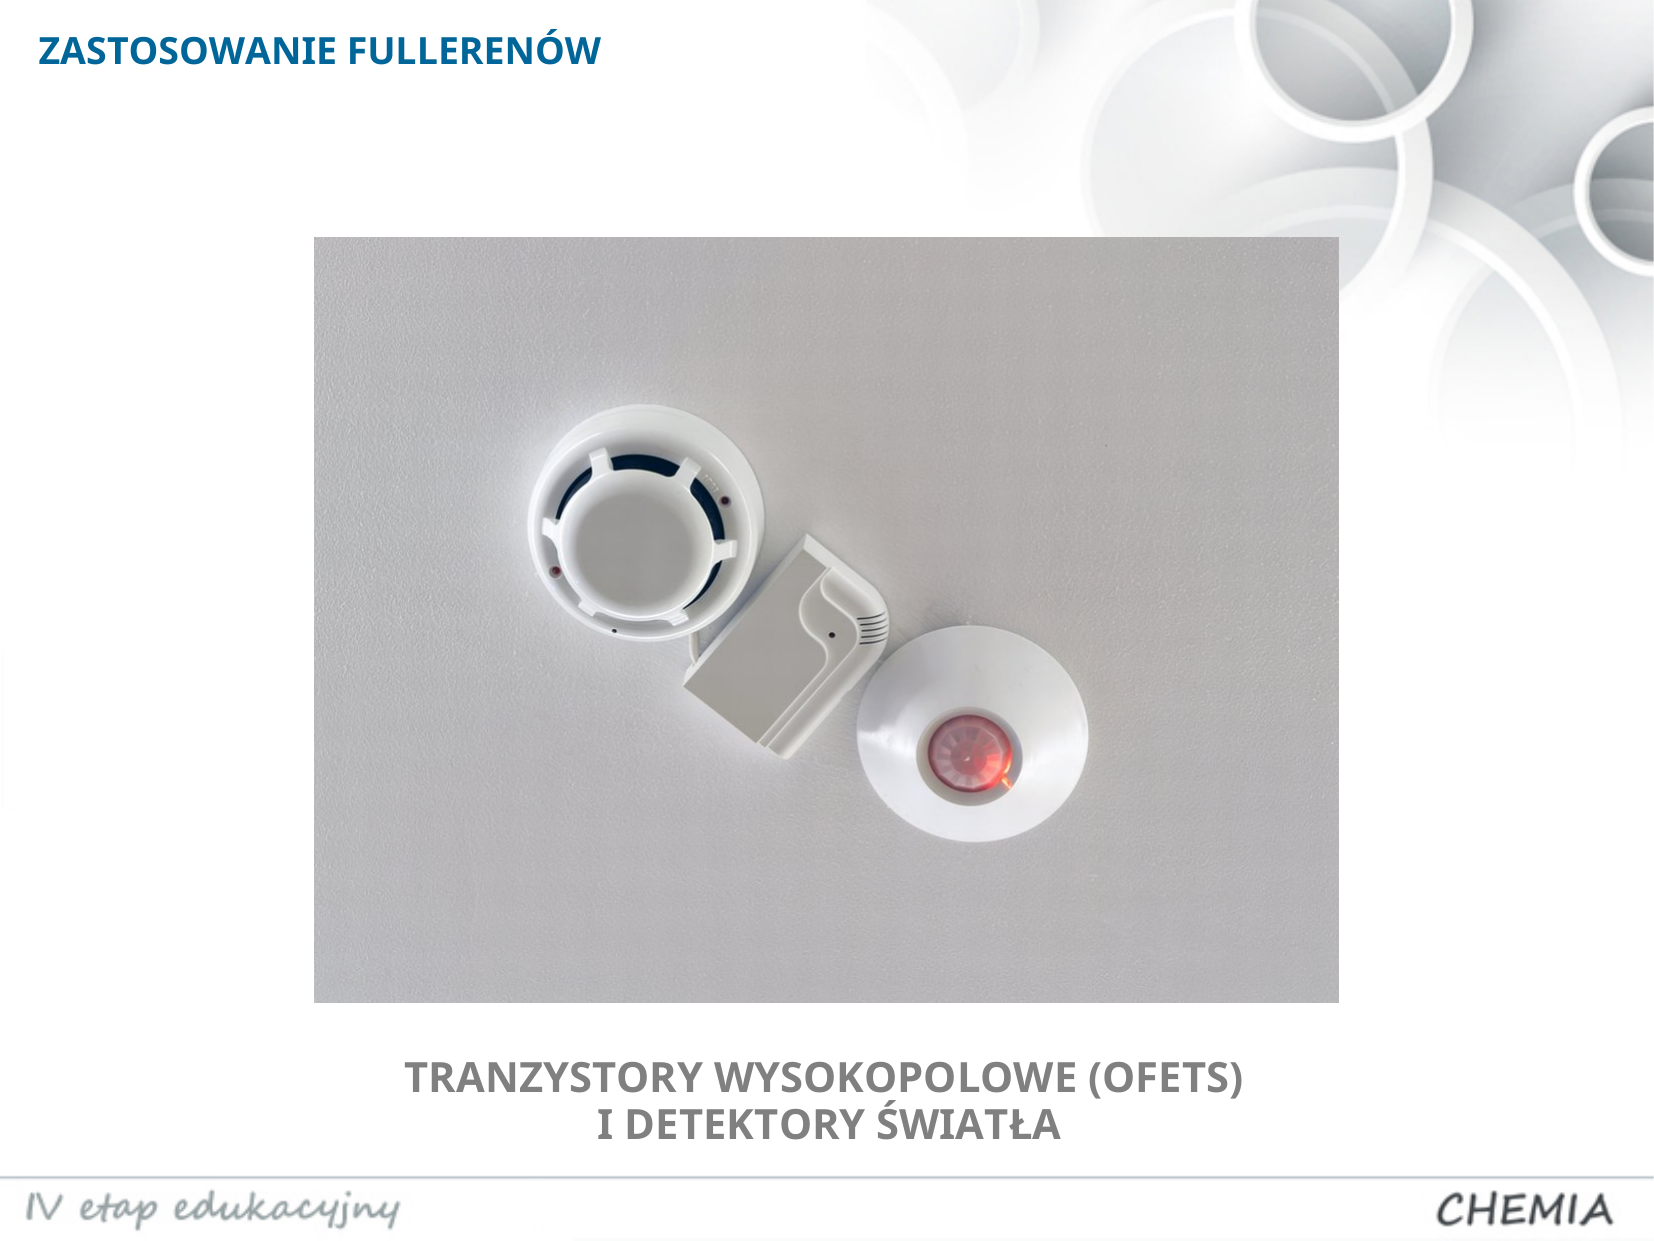

ZASTOSOWANIE FULLERENÓW
TRANZYSTORY WYSOKOPOLOWE (OFETS)
I DETEKTORY ŚWIATŁA